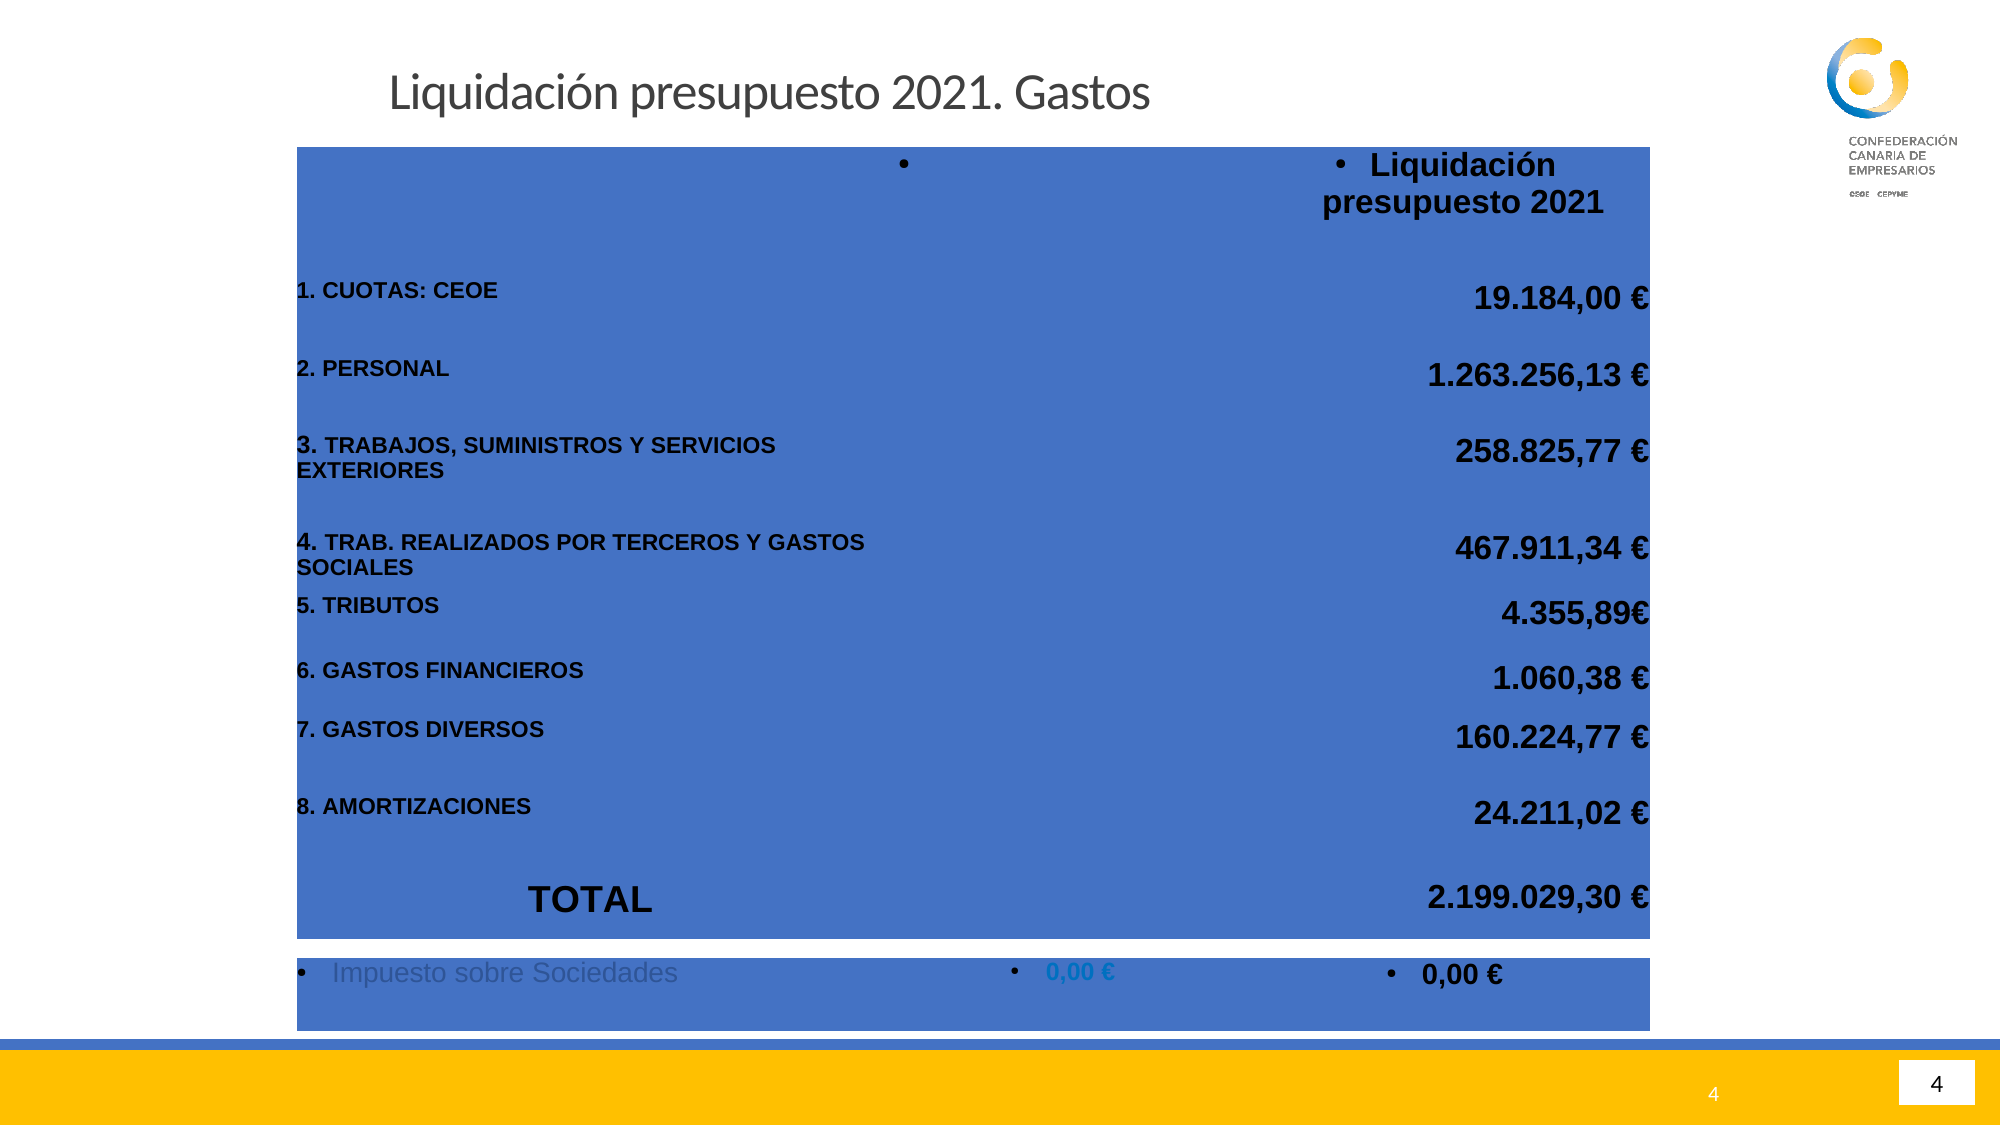

# Liquidación presupuesto 2021. Gastos
| | Presupuesto 2021 | Liquidación presupuesto 2021 |
| --- | --- | --- |
| 1. CUOTAS: CEOE | 19.184,00 € | 19.184,00 € |
| 2. PERSONAL | 1.188.769,77 € | 1.263.256,13 € |
| 3. TRABAJOS, SUMINISTROS Y SERVICIOS EXTERIORES | 100.506,71 € | 258.825,77 € |
| 4. TRAB. REALIZADOS POR TERCEROS Y GASTOS SOCIALES | 417.607,47 € | 467.911,34 € |
| 5. TRIBUTOS | 4.341,30 € | 4.355,89€ |
| 6. GASTOS FINANCIEROS | 800,00 € | 1.060,38 € |
| 7. GASTOS DIVERSOS | 214.960,80 € | 160.224,77 € |
| 8. AMORTIZACIONES | 26.337,10 € | 24.211,02 € |
| TOTAL | 1.972.507,15 € | 2.199.029,30 € |
| Impuesto sobre Sociedades | 0,00 € | 0,00 € |
| --- | --- | --- |